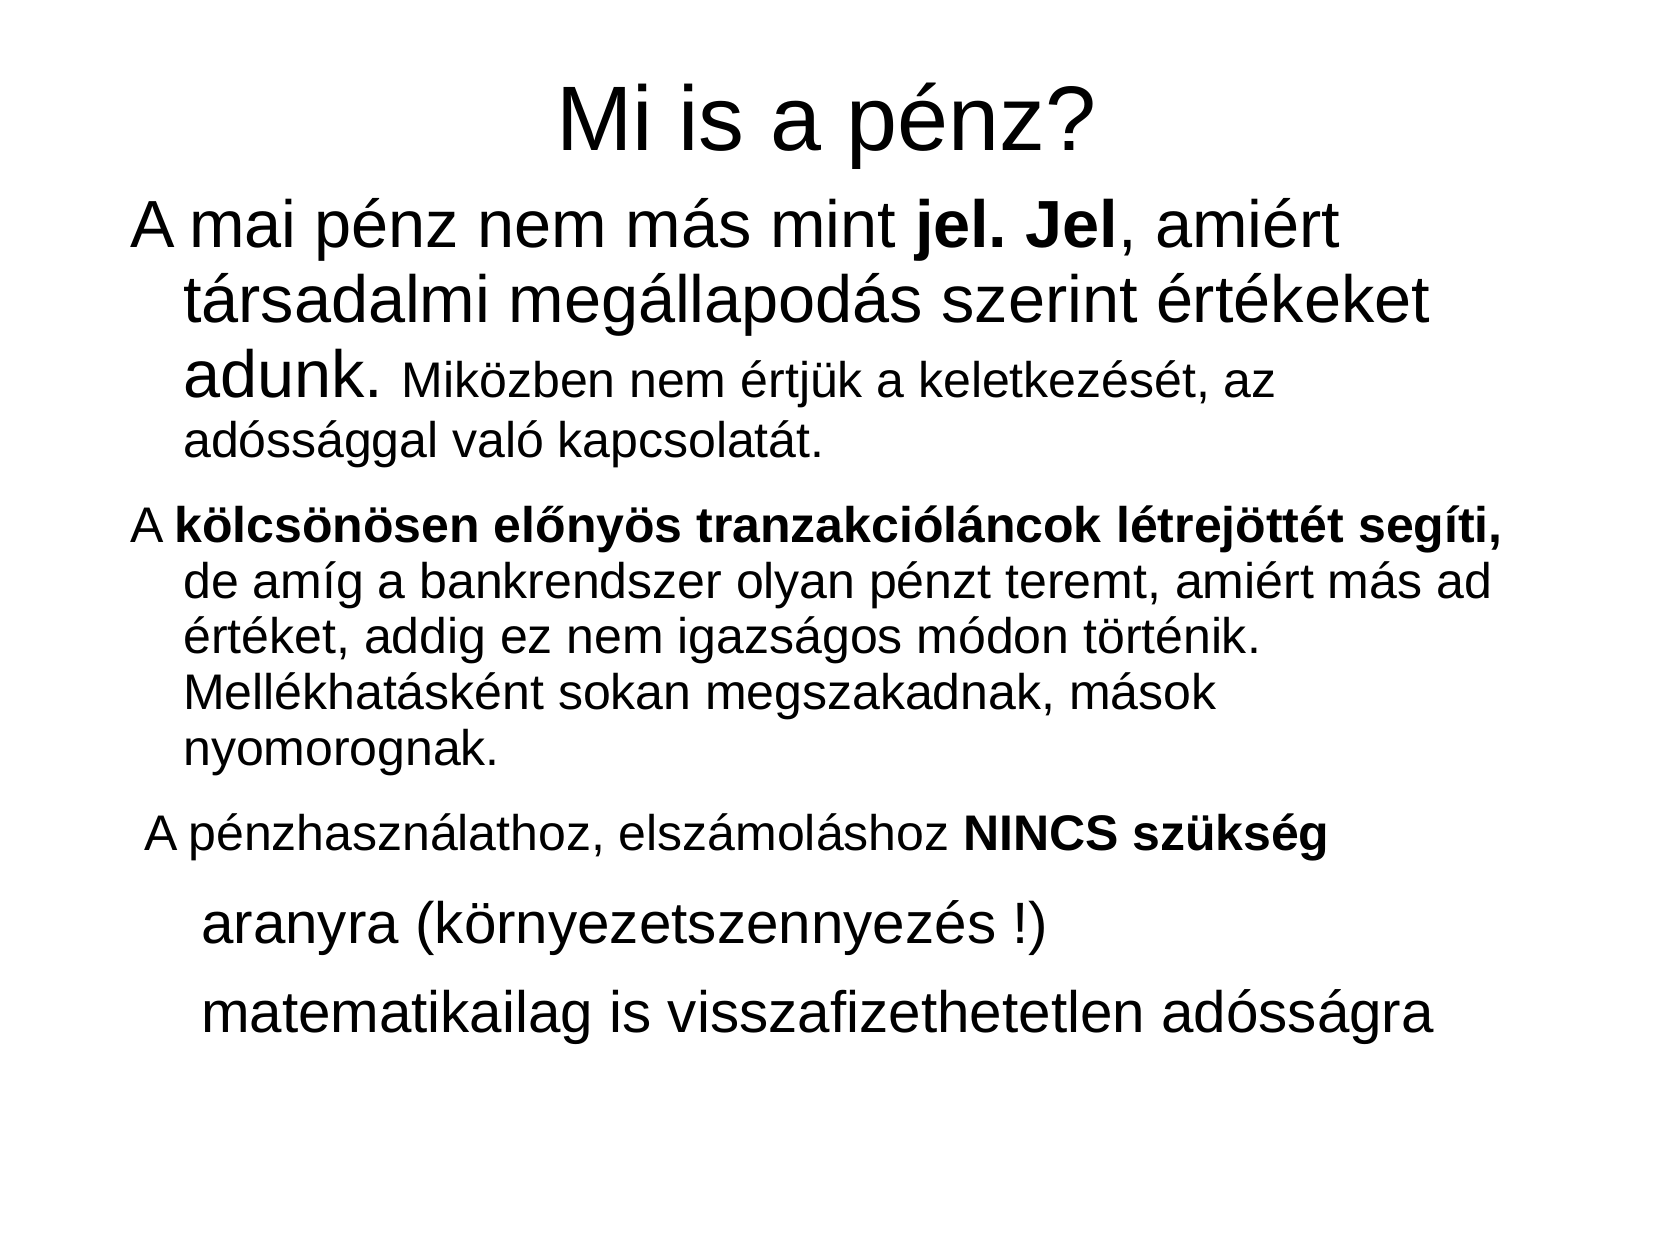

# Mi is a pénz?
A mai pénz nem más mint jel. Jel, amiért társadalmi megállapodás szerint értékeket adunk. Miközben nem értjük a keletkezését, az adóssággal való kapcsolatát.
A kölcsönösen előnyös tranzakcióláncok létrejöttét segíti, de amíg a bankrendszer olyan pénzt teremt, amiért más ad értéket, addig ez nem igazságos módon történik. Mellékhatásként sokan megszakadnak, mások nyomorognak.
 A pénzhasználathoz, elszámoláshoz NINCS szükség
aranyra (környezetszennyezés !)
matematikailag is visszafizethetetlen adósságra